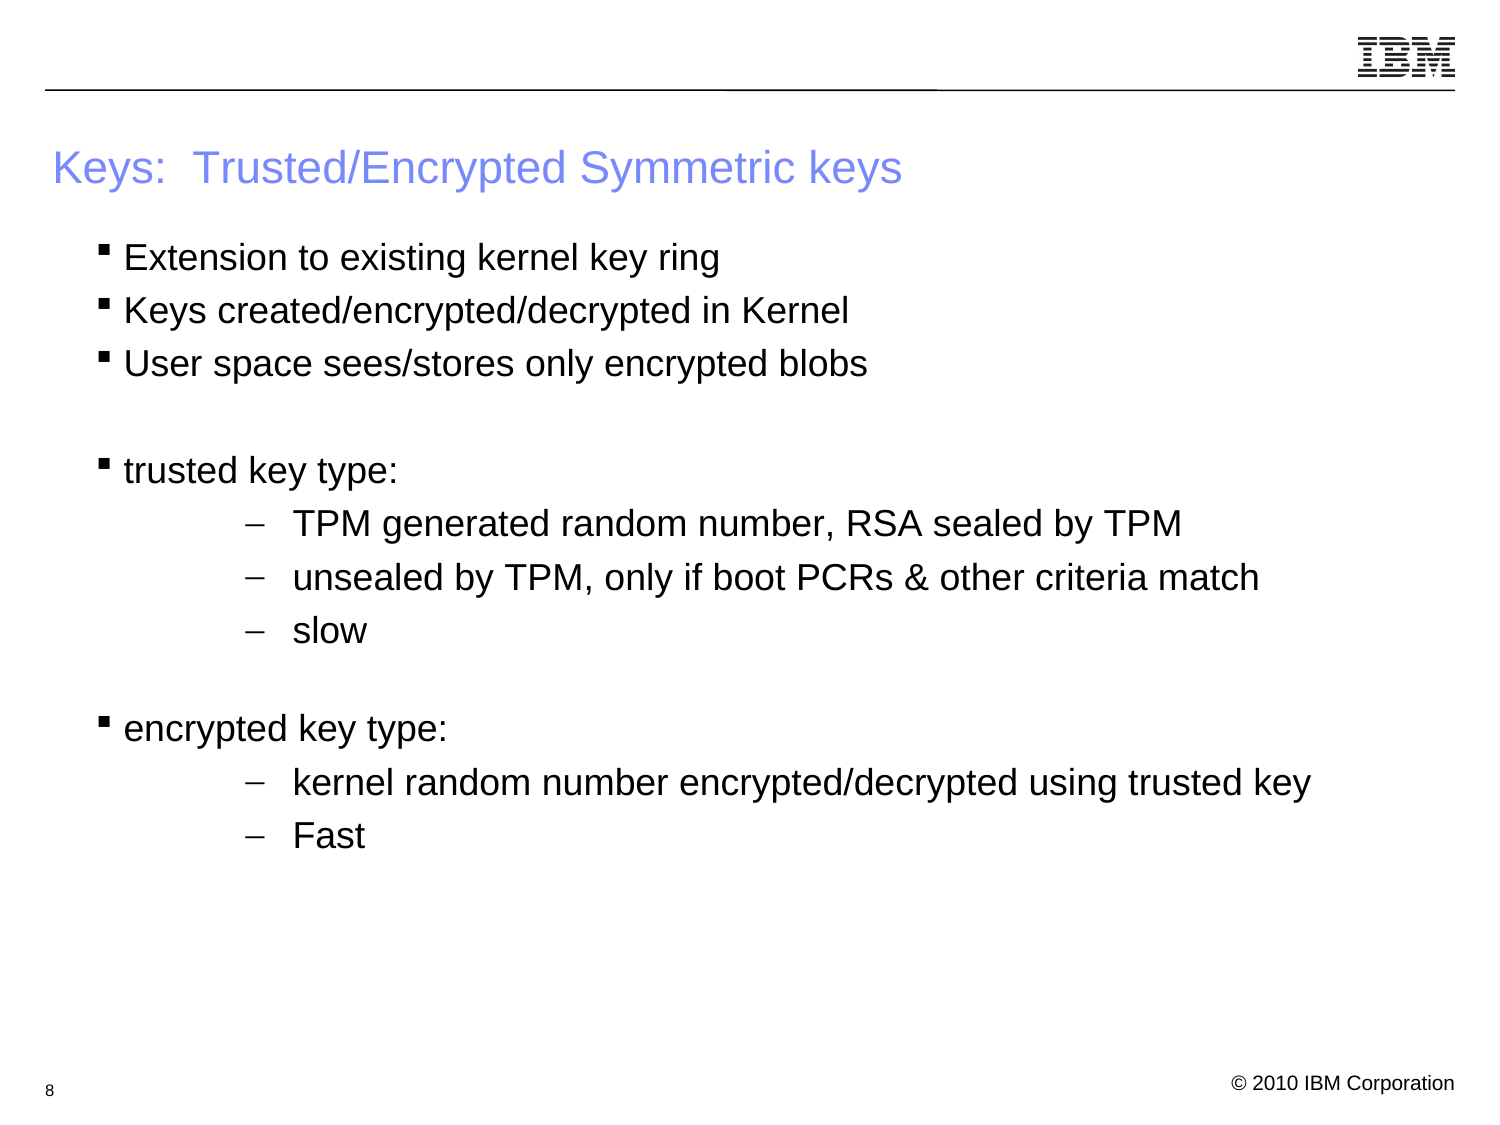

# Keys: Trusted/Encrypted Symmetric keys
Extension to existing kernel key ring
Keys created/encrypted/decrypted in Kernel
User space sees/stores only encrypted blobs
trusted key type:
TPM generated random number, RSA sealed by TPM
unsealed by TPM, only if boot PCRs & other criteria match
slow
encrypted key type:
kernel random number encrypted/decrypted using trusted key
Fast
8